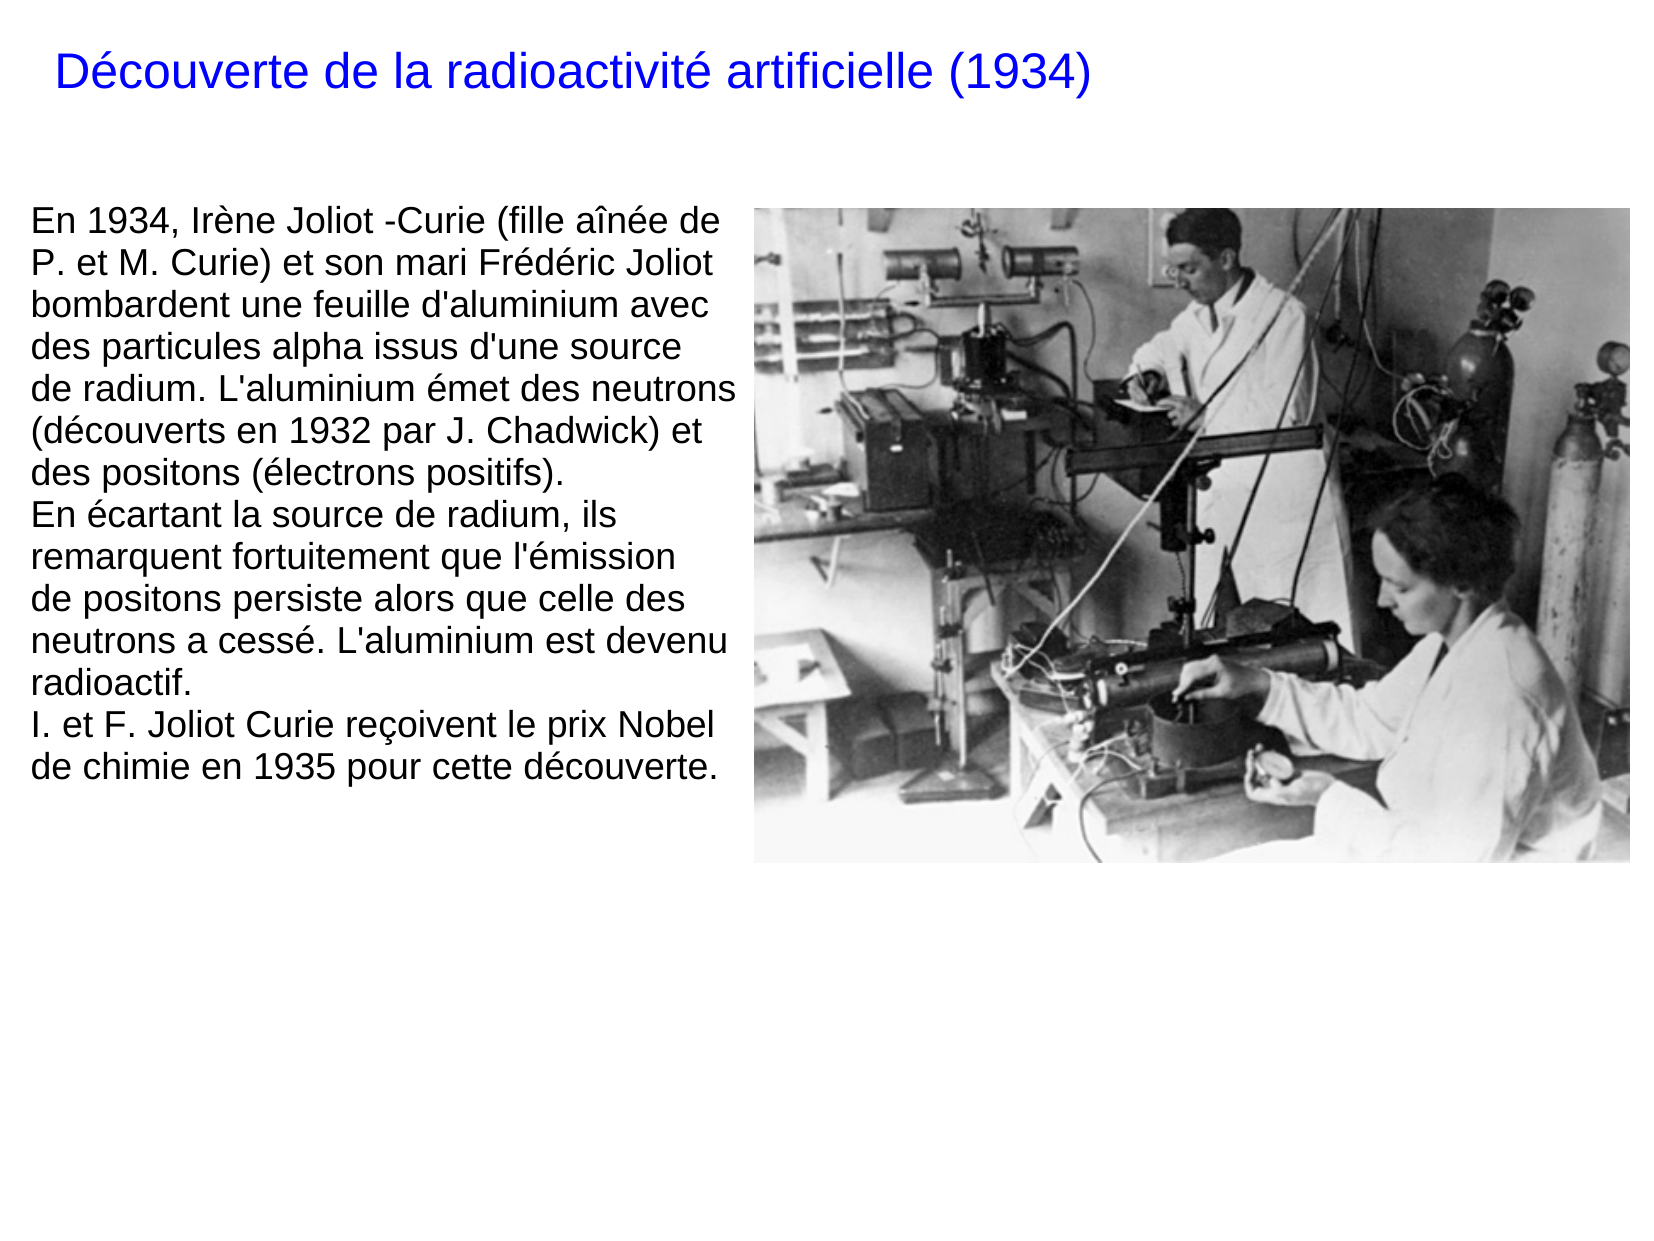

Découverte de la radioactivité artificielle (1934)
En 1934, Irène Joliot -Curie (fille aînée de
P. et M. Curie) et son mari Frédéric Joliot
bombardent une feuille d'aluminium avec
des particules alpha issus d'une source
de radium. L'aluminium émet des neutrons
(découverts en 1932 par J. Chadwick) et
des positons (électrons positifs).
En écartant la source de radium, ils
remarquent fortuitement que l'émission
de positons persiste alors que celle des
neutrons a cessé. L'aluminium est devenu
radioactif.
I. et F. Joliot Curie reçoivent le prix Nobel
de chimie en 1935 pour cette découverte.